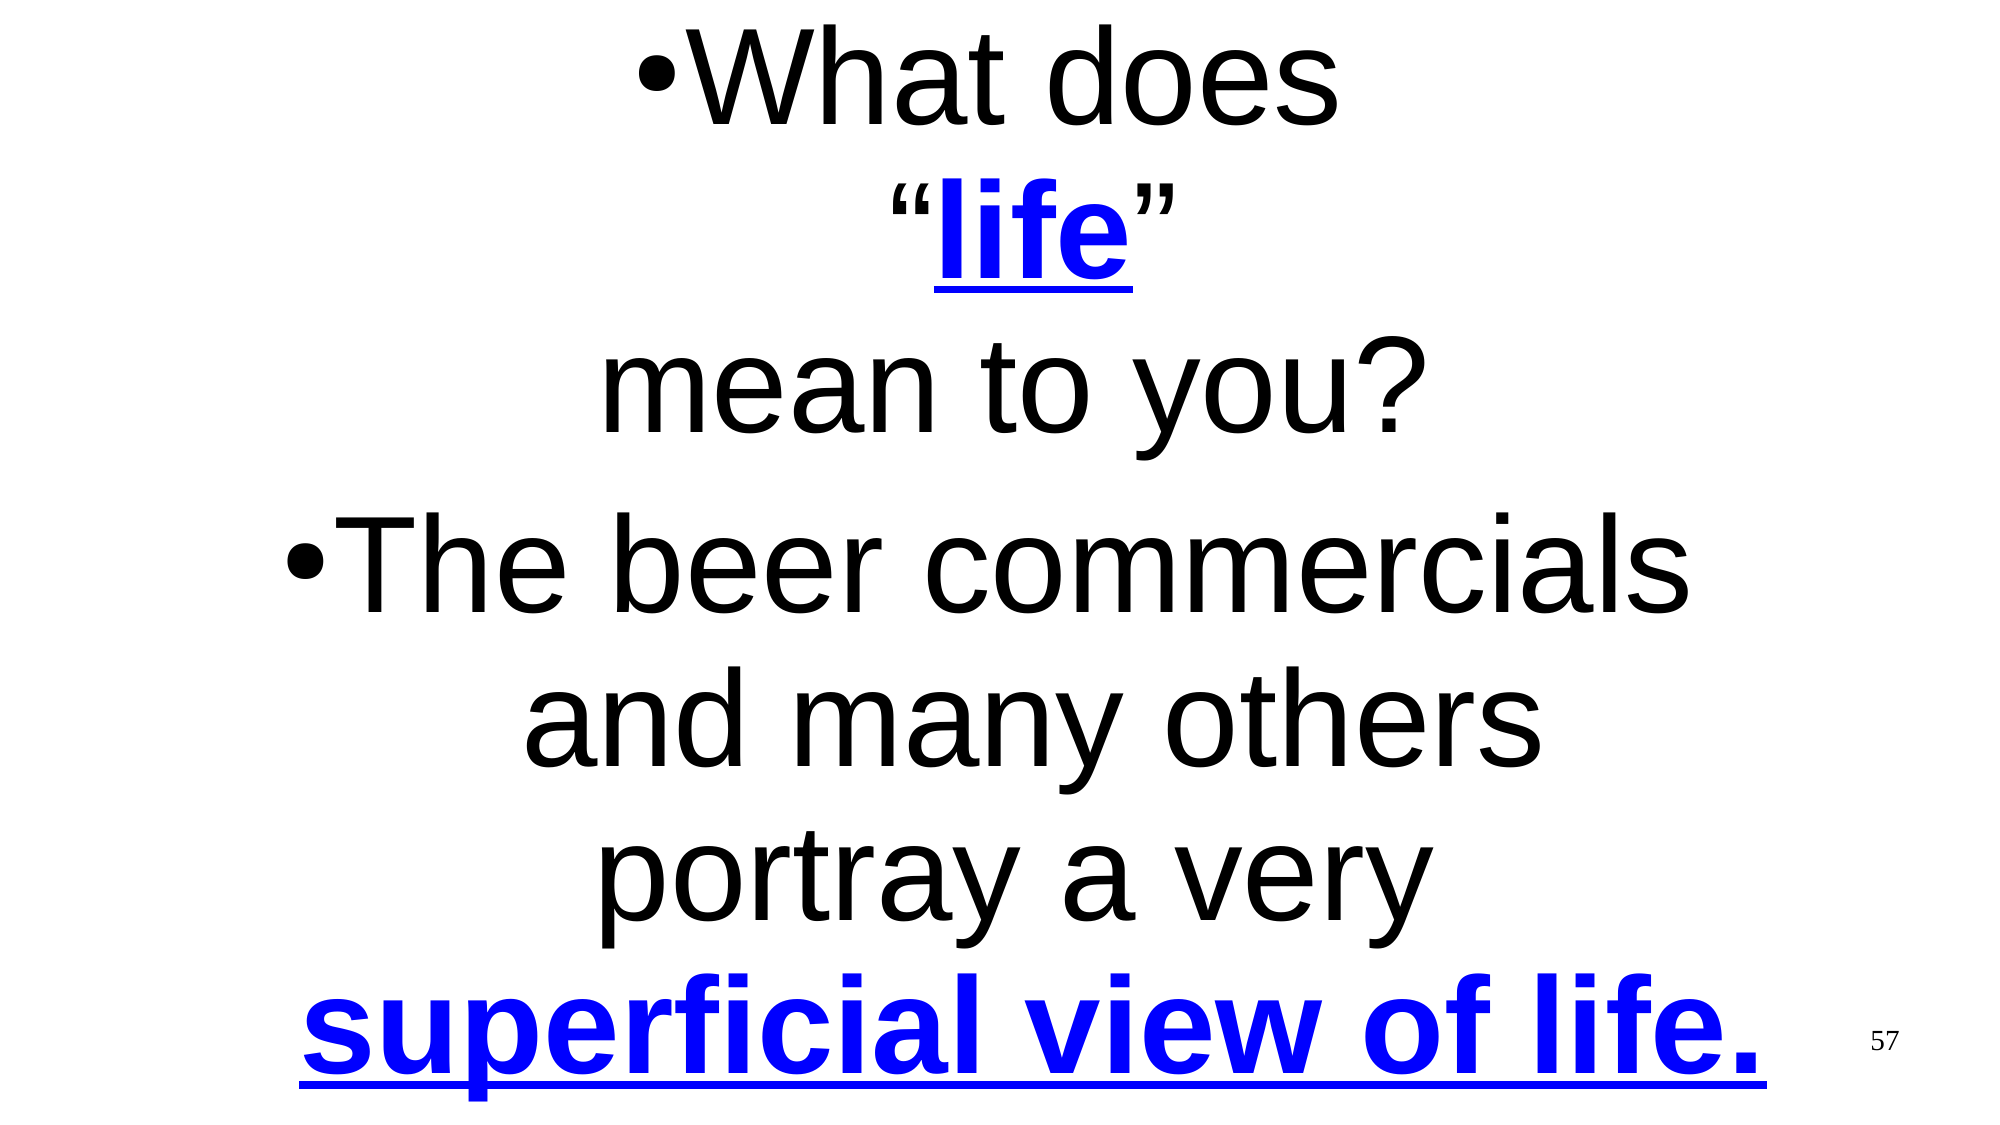

# What does “life” mean to you?
The beer commercials
and many others
portray a very
superficial view of life.
57